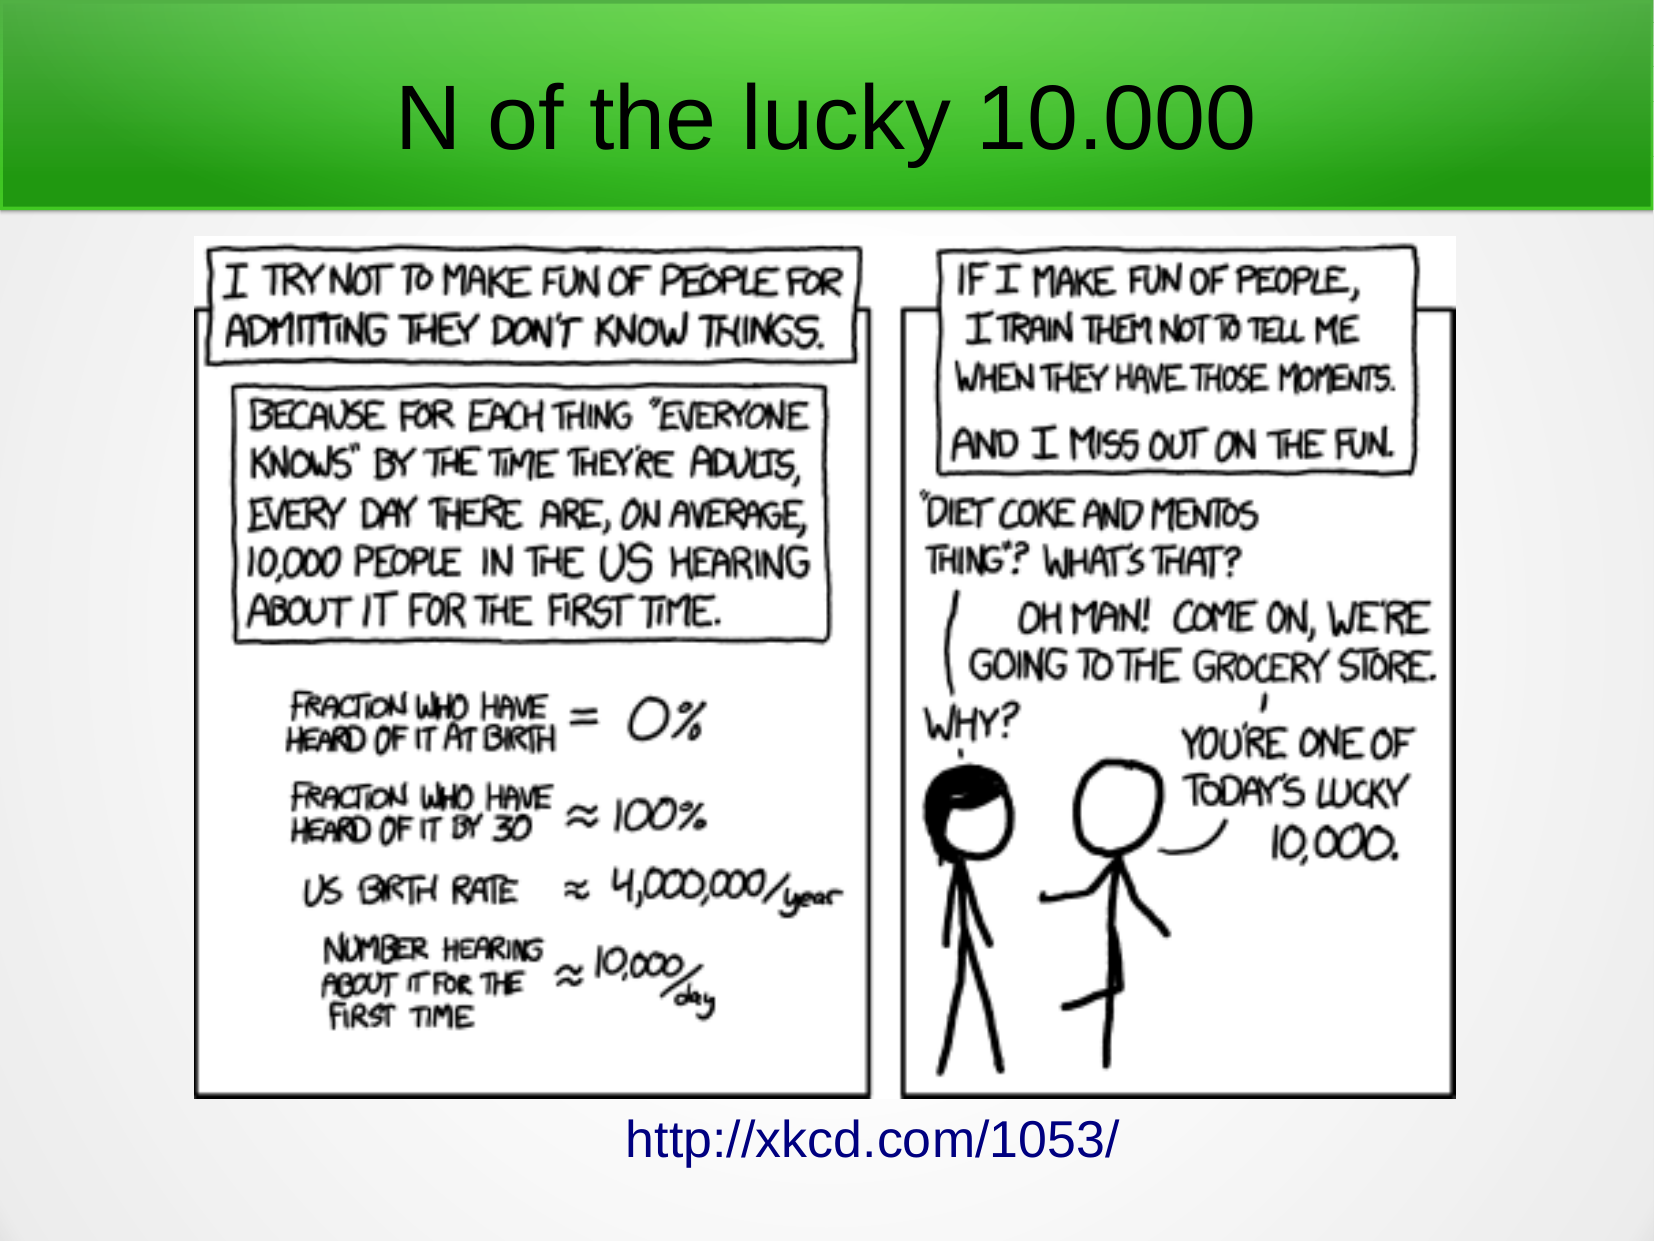

# N of the lucky 10.000
 http://xkcd.com/1053/